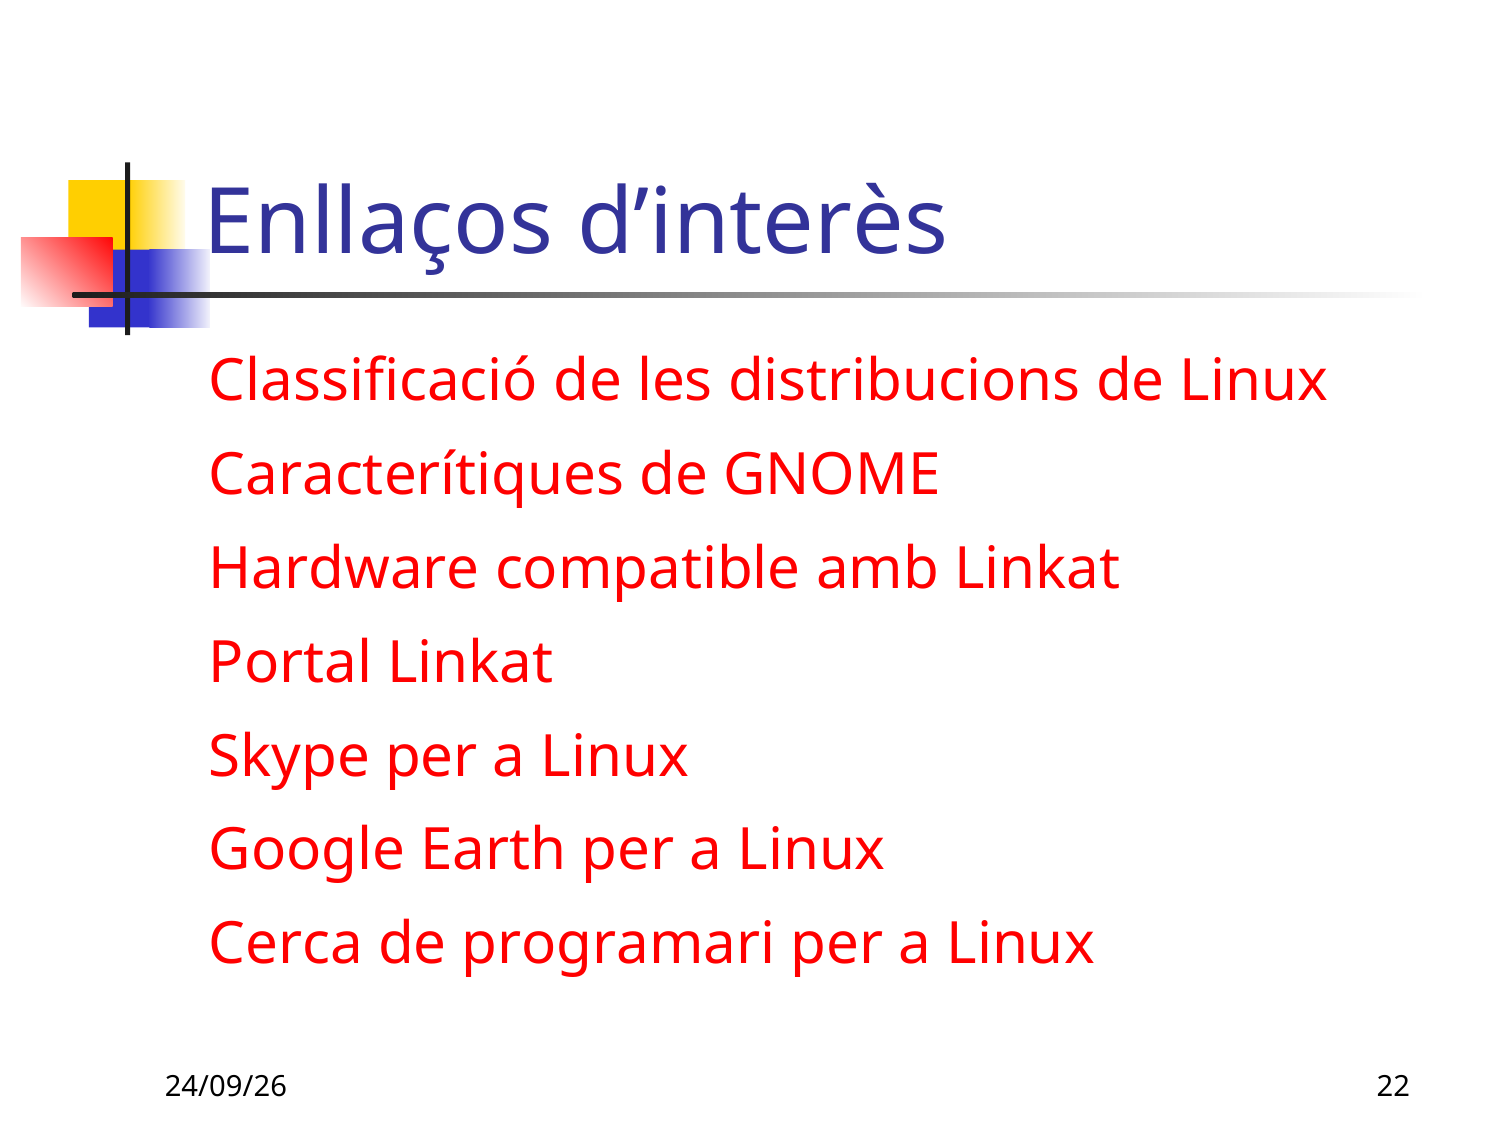

# Enllaços d’interès
Classificació de les distribucions de Linux
Caracterítiques de GNOME
Hardware compatible amb Linkat
Portal Linkat
Skype per a Linux
Google Earth per a Linux
Cerca de programari per a Linux
22